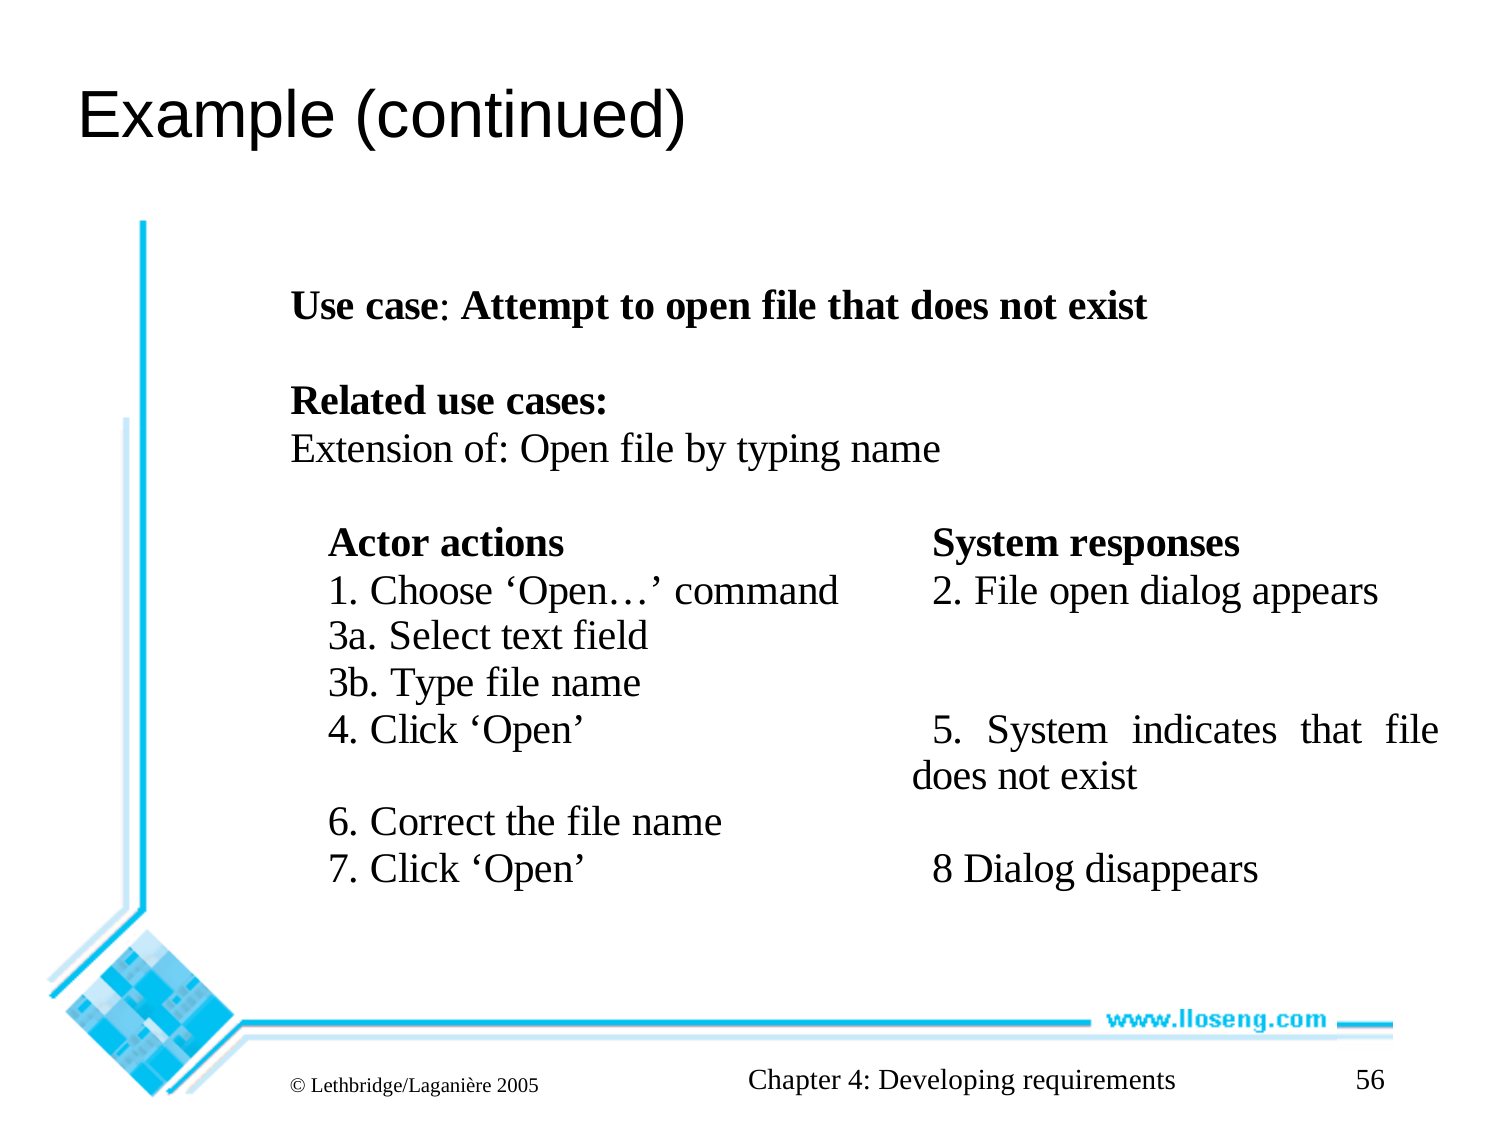

# Example (continued)
Chapter 4: Developing requirements
© Lethbridge/Laganière 2005